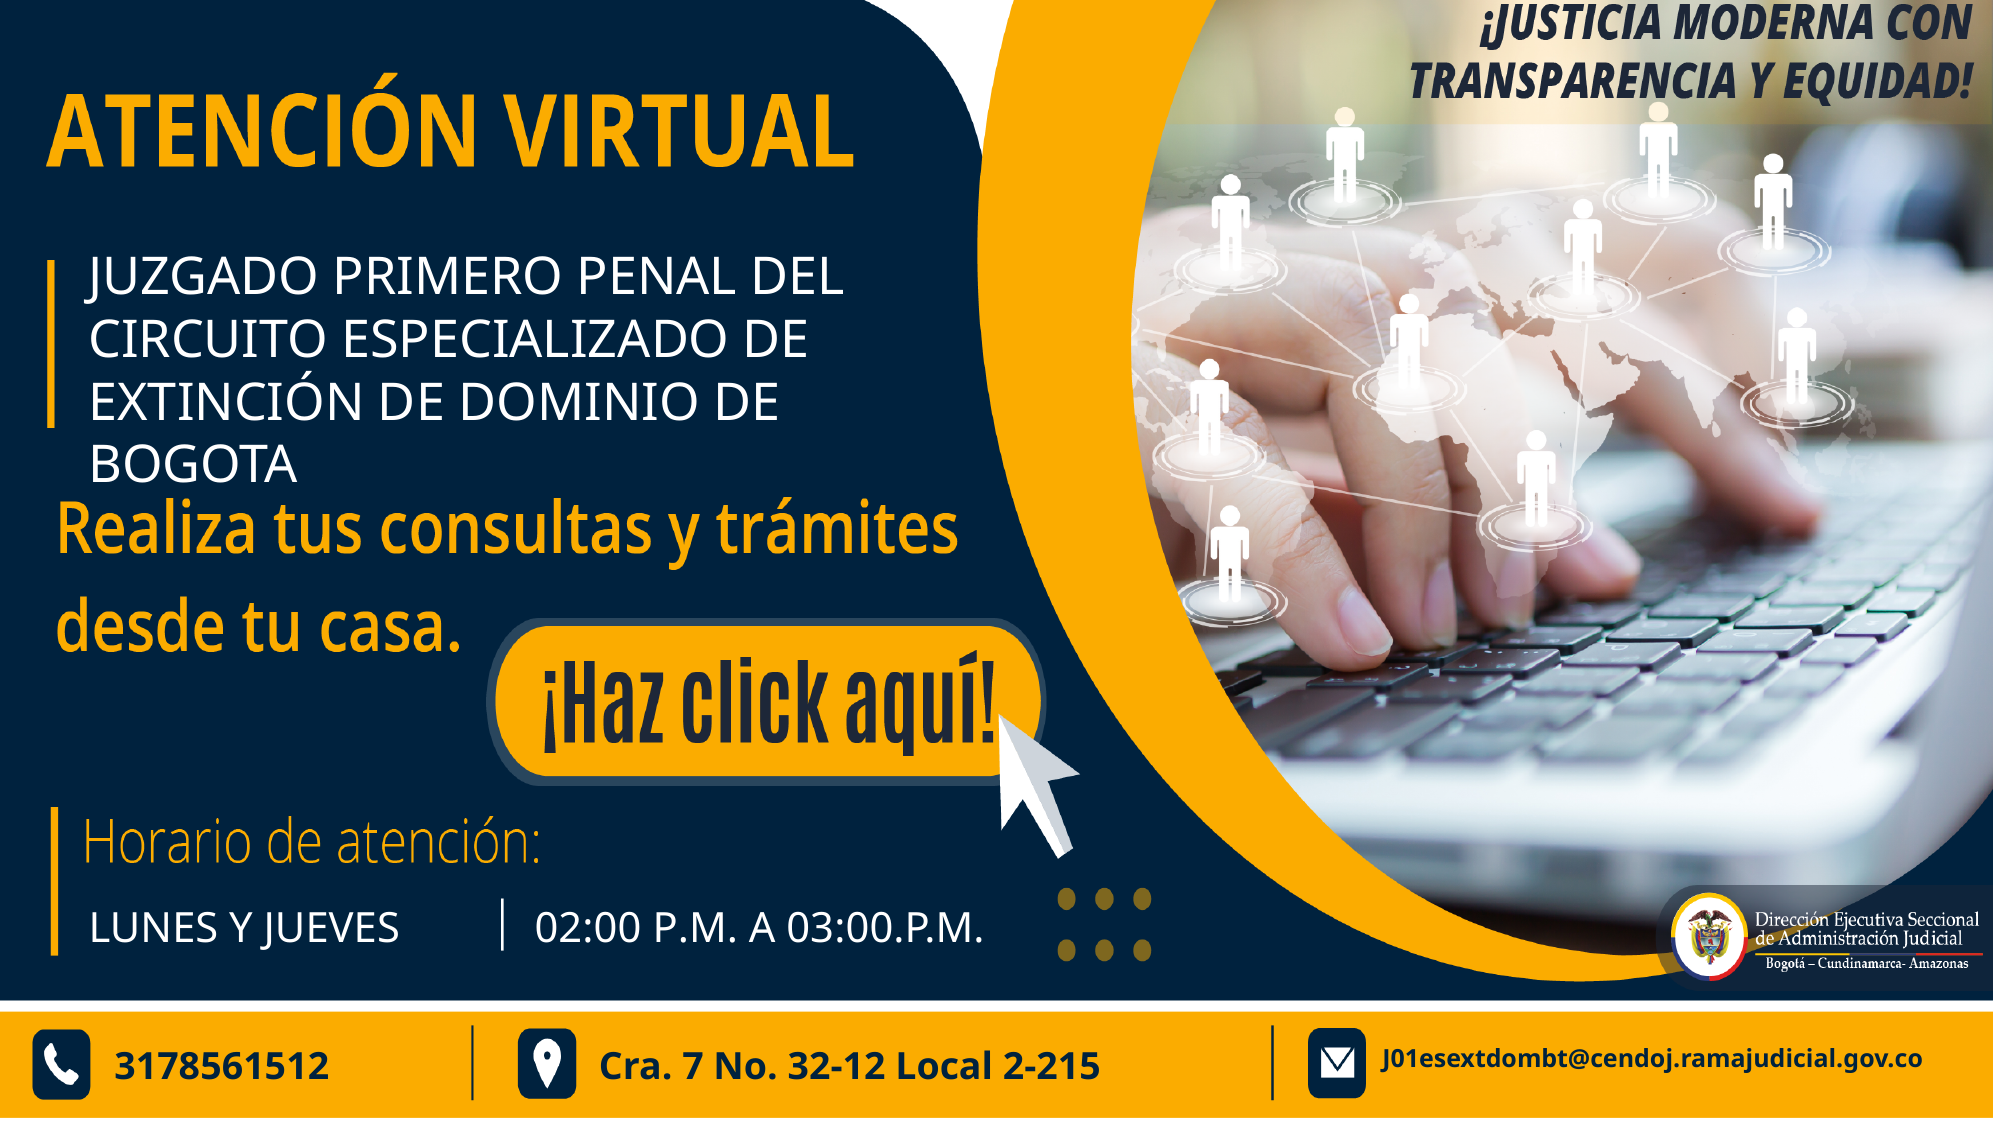

JUZGADO PRIMERO PENAL DEL CIRCUITO ESPECIALIZADO DE EXTINCIÓN DE DOMINIO DE BOGOTA
LUNES Y JUEVES
02:00 P.M. A 03:00.P.M.
3178561512
Cra. 7 No. 32-12 Local 2-215
J01esextdombt@cendoj.ramajudicial.gov.co